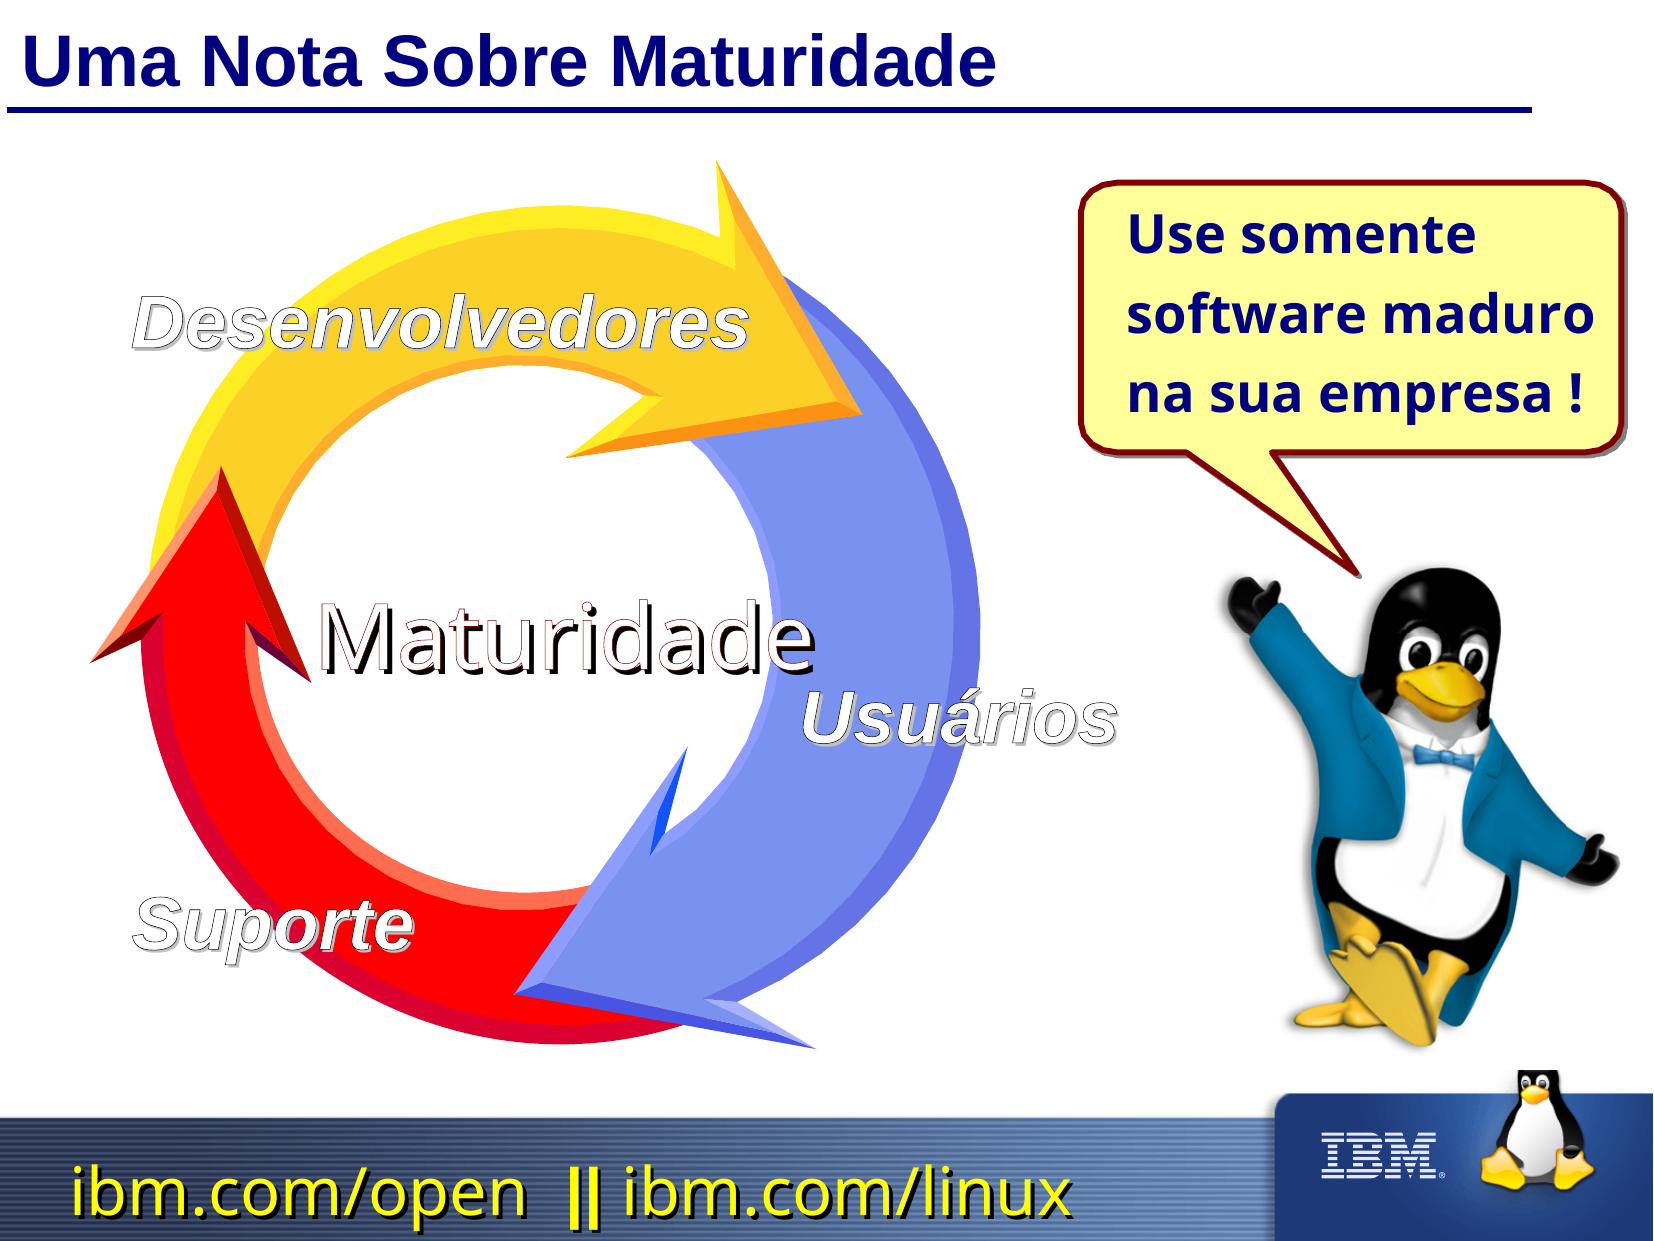

Uma Nota Sobre Maturidade
Desenvolvedores
Maturidade
Usuários
Suporte
Use somente software maduro na sua empresa !